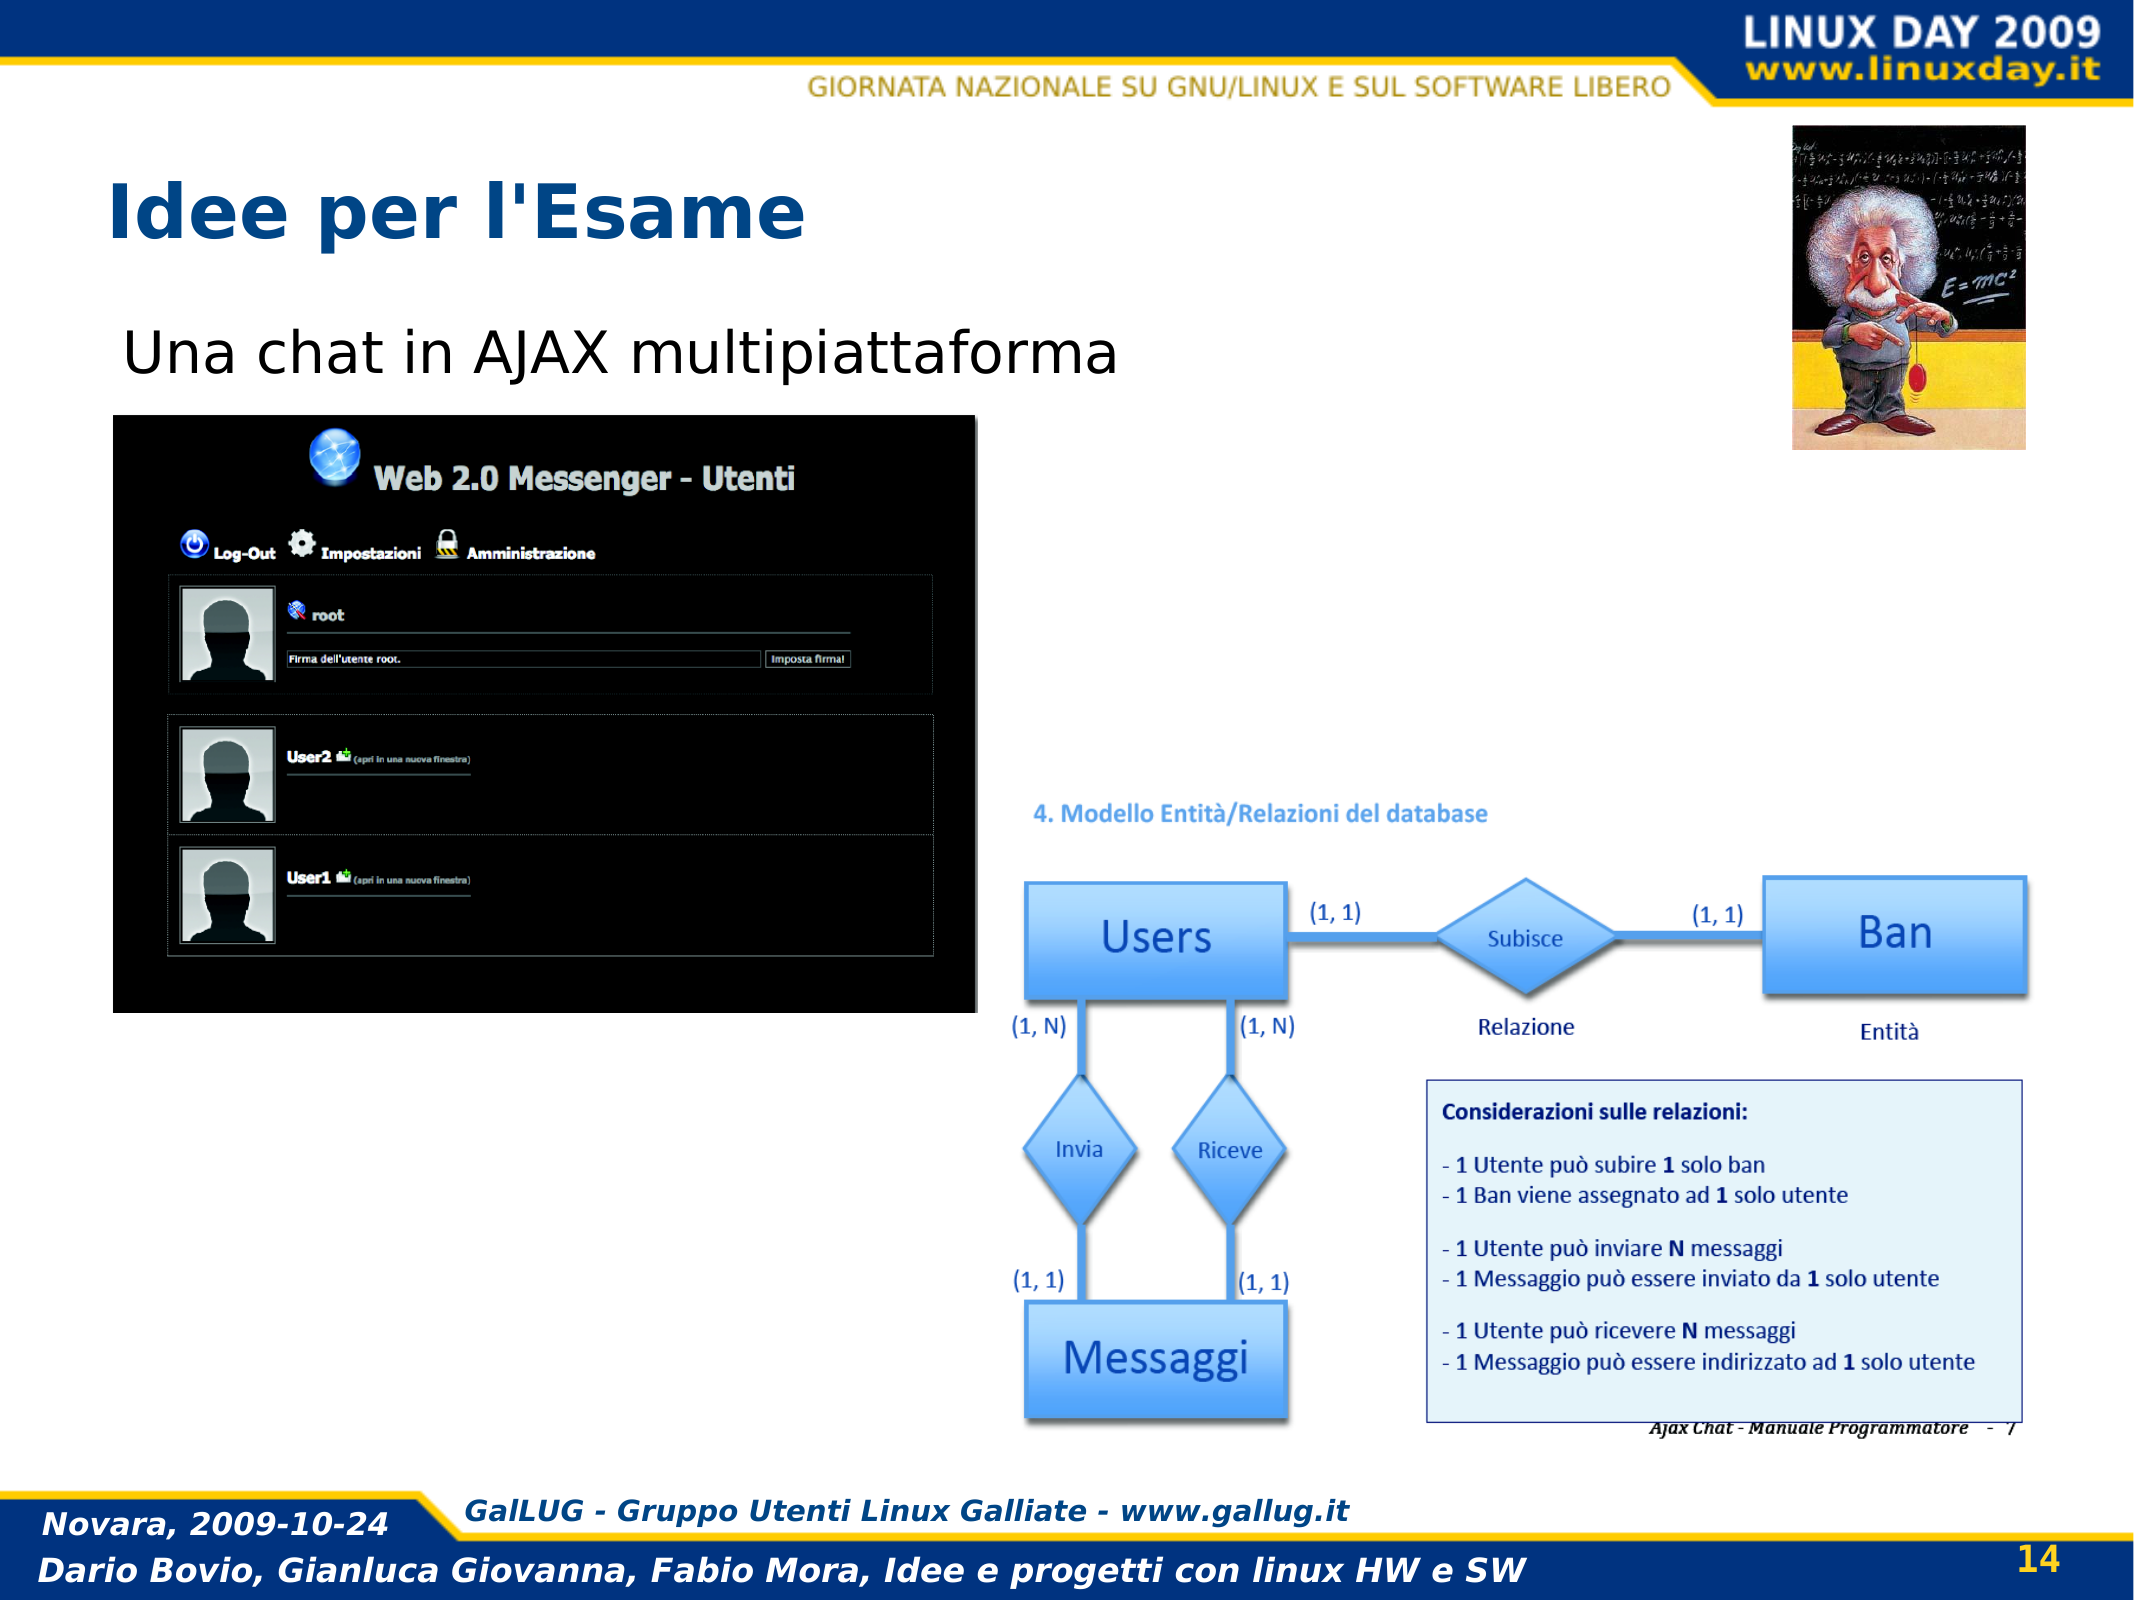

# Idee per l'Esame
Una chat in AJAX multipiattaforma